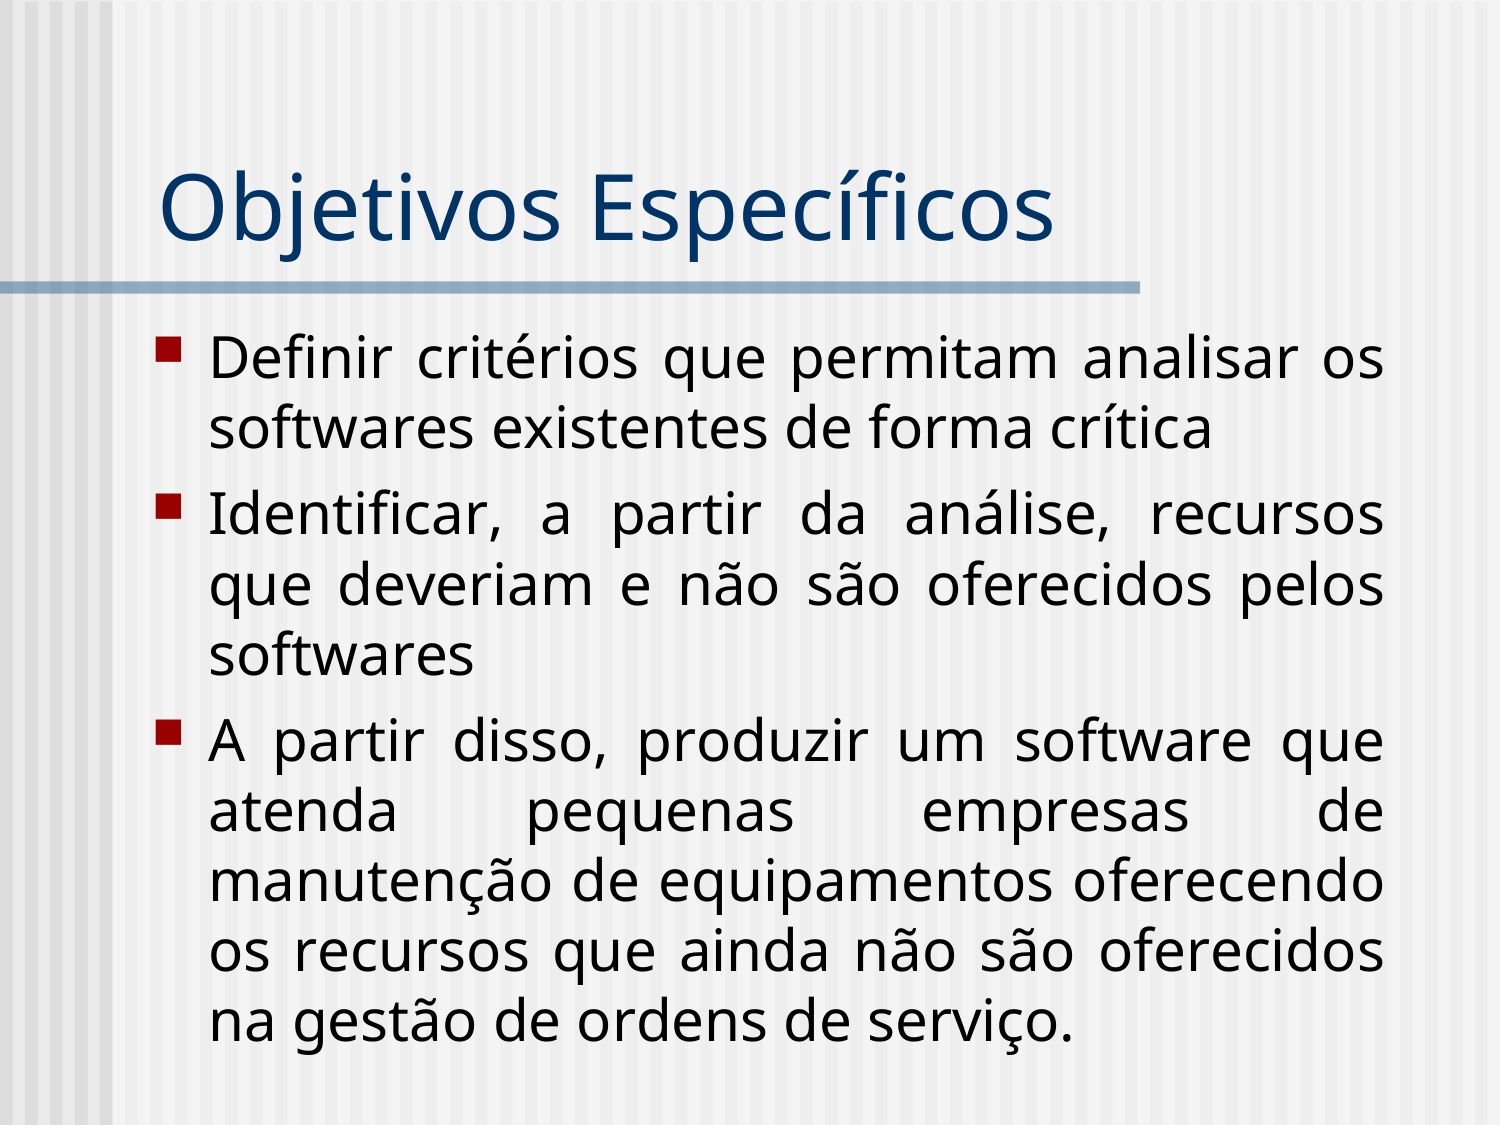

# Objetivos Específicos
Definir critérios que permitam analisar os softwares existentes de forma crítica
Identificar, a partir da análise, recursos que deveriam e não são oferecidos pelos softwares
A partir disso, produzir um software que atenda pequenas empresas de manutenção de equipamentos oferecendo os recursos que ainda não são oferecidos na gestão de ordens de serviço.